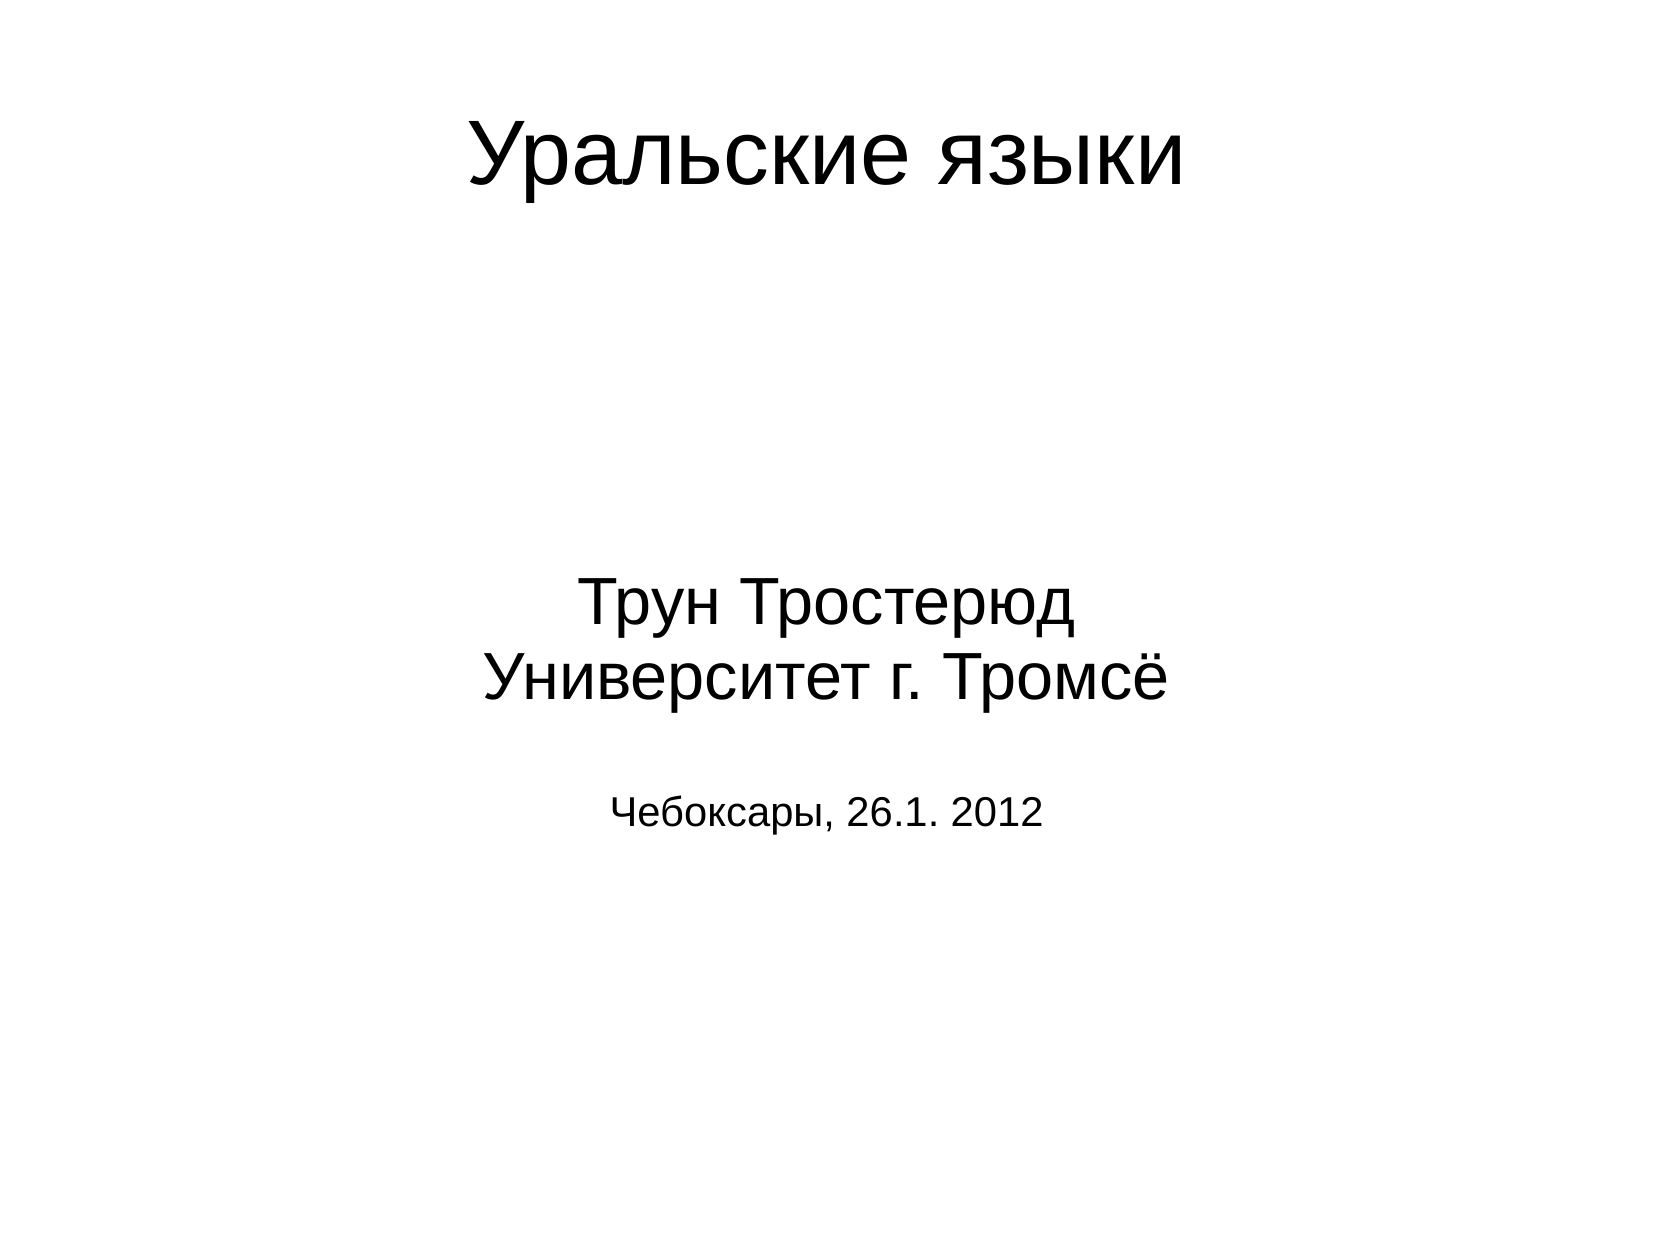

# Уральские языки
Трун Тростерюд
Университет г. Тромсё
Чебоксары, 26.1. 2012